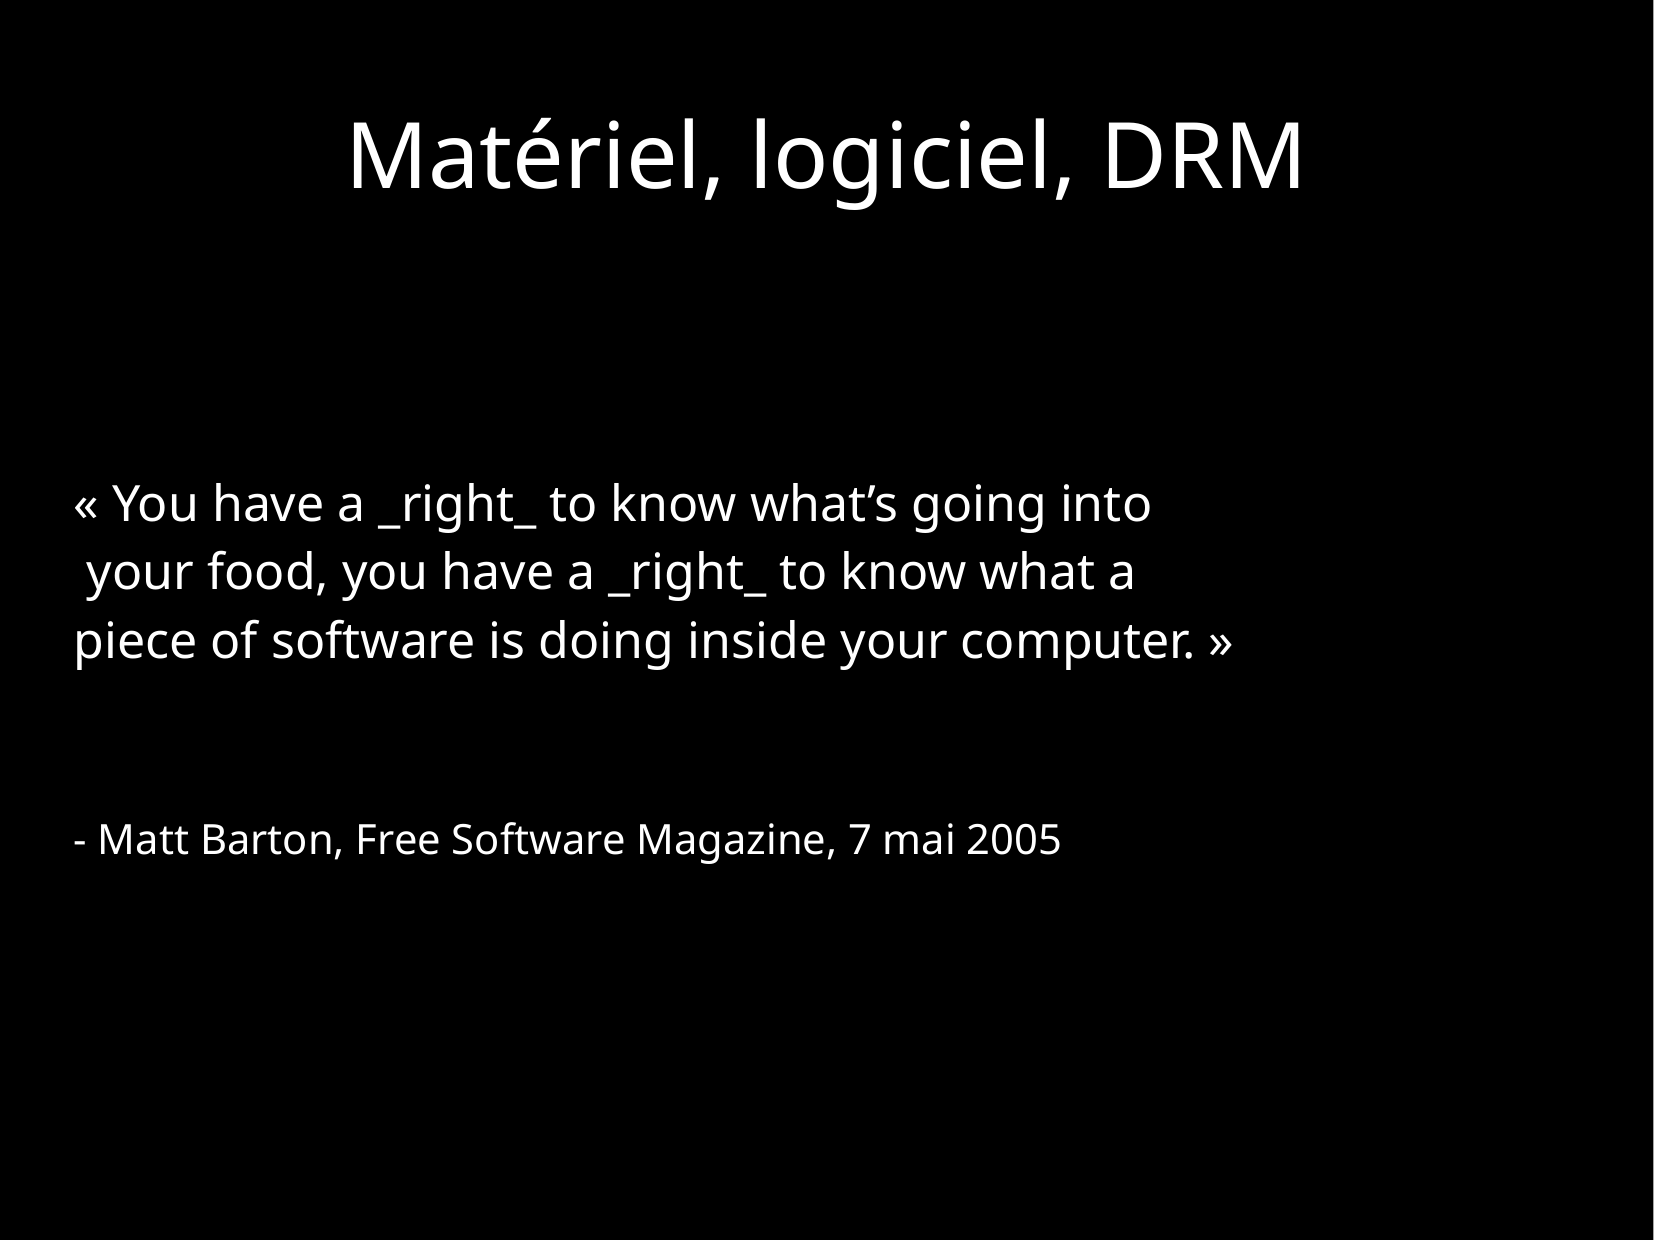

# Matériel, logiciel, DRM
« You have a _right_ to know what’s going into
 your food, you have a _right_ to know what a
piece of software is doing inside your computer. »
- Matt Barton, Free Software Magazine, 7 mai 2005